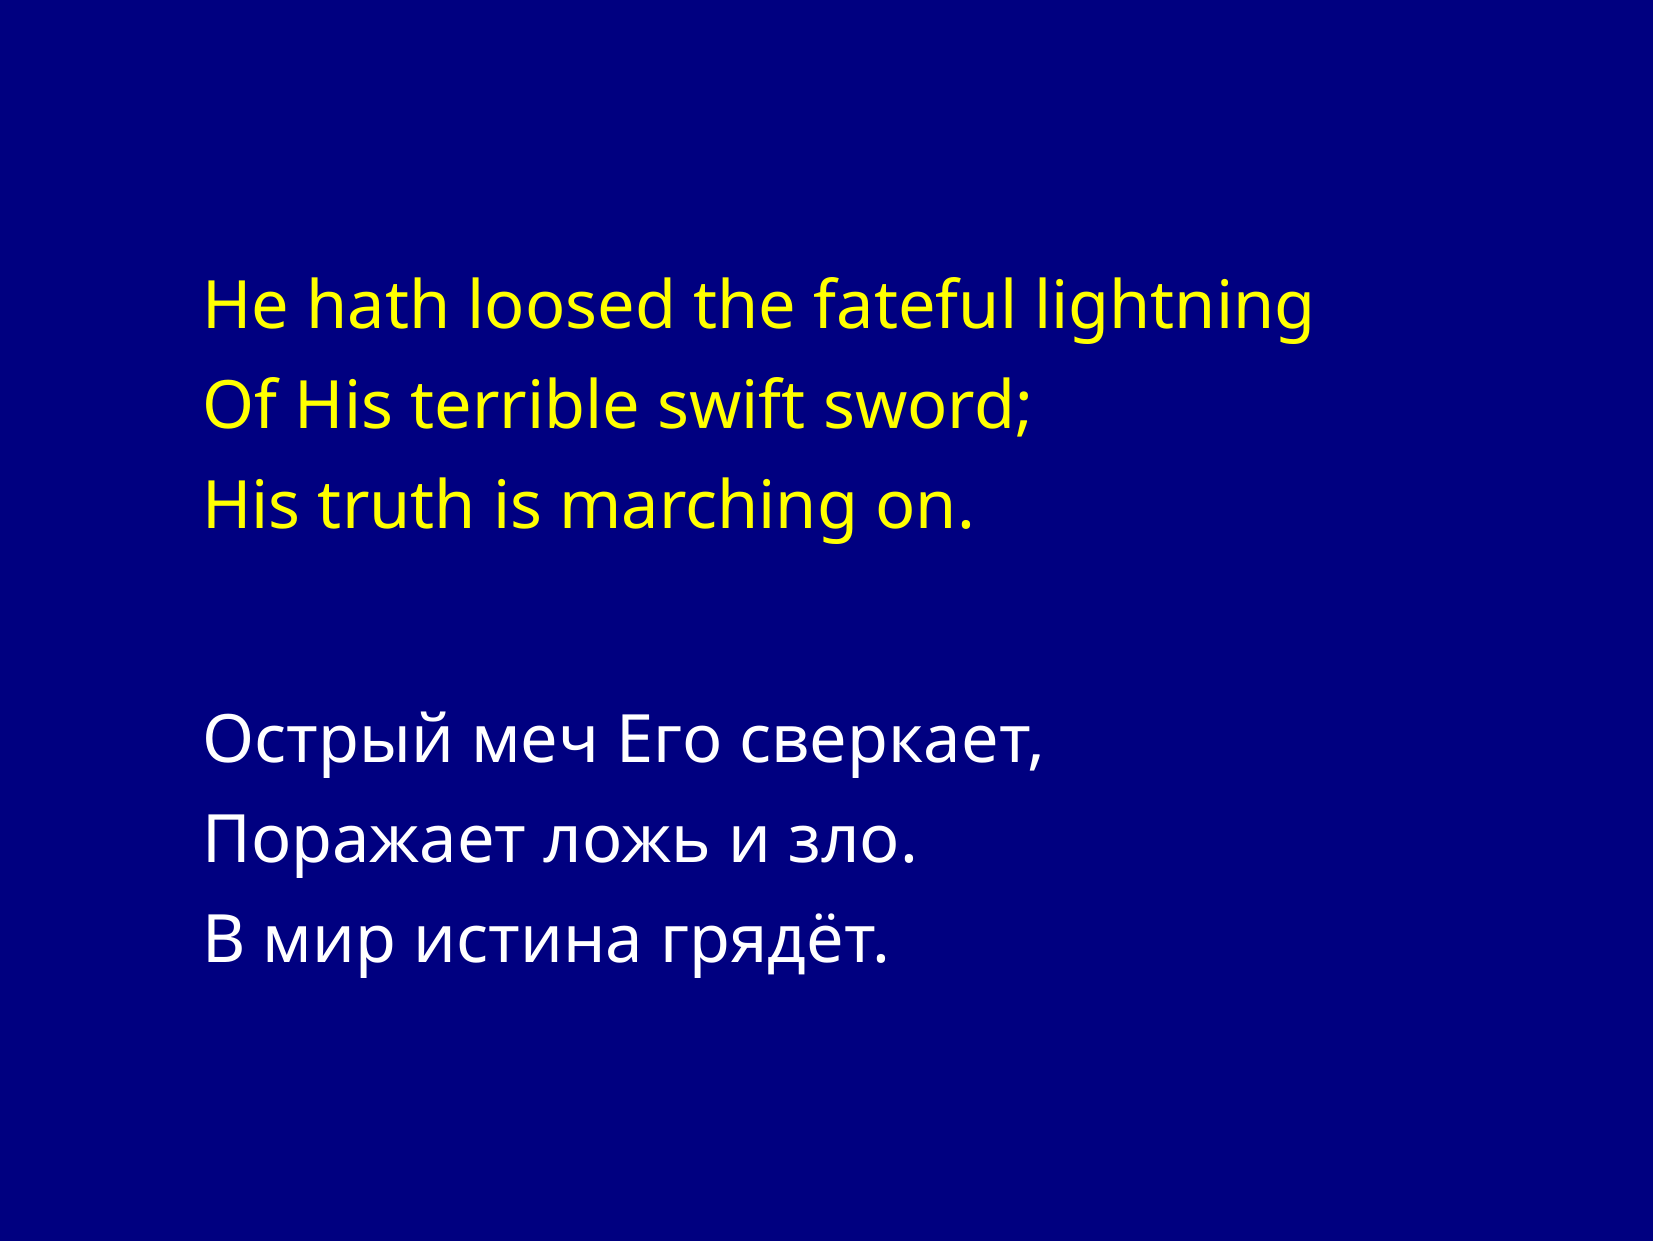

He hath loosed the fateful lightning
	Of His terrible swift sword;
	His truth is marching on.
	Острый меч Его сверкает,
	Поражает ложь и зло.
	В мир истина грядёт.